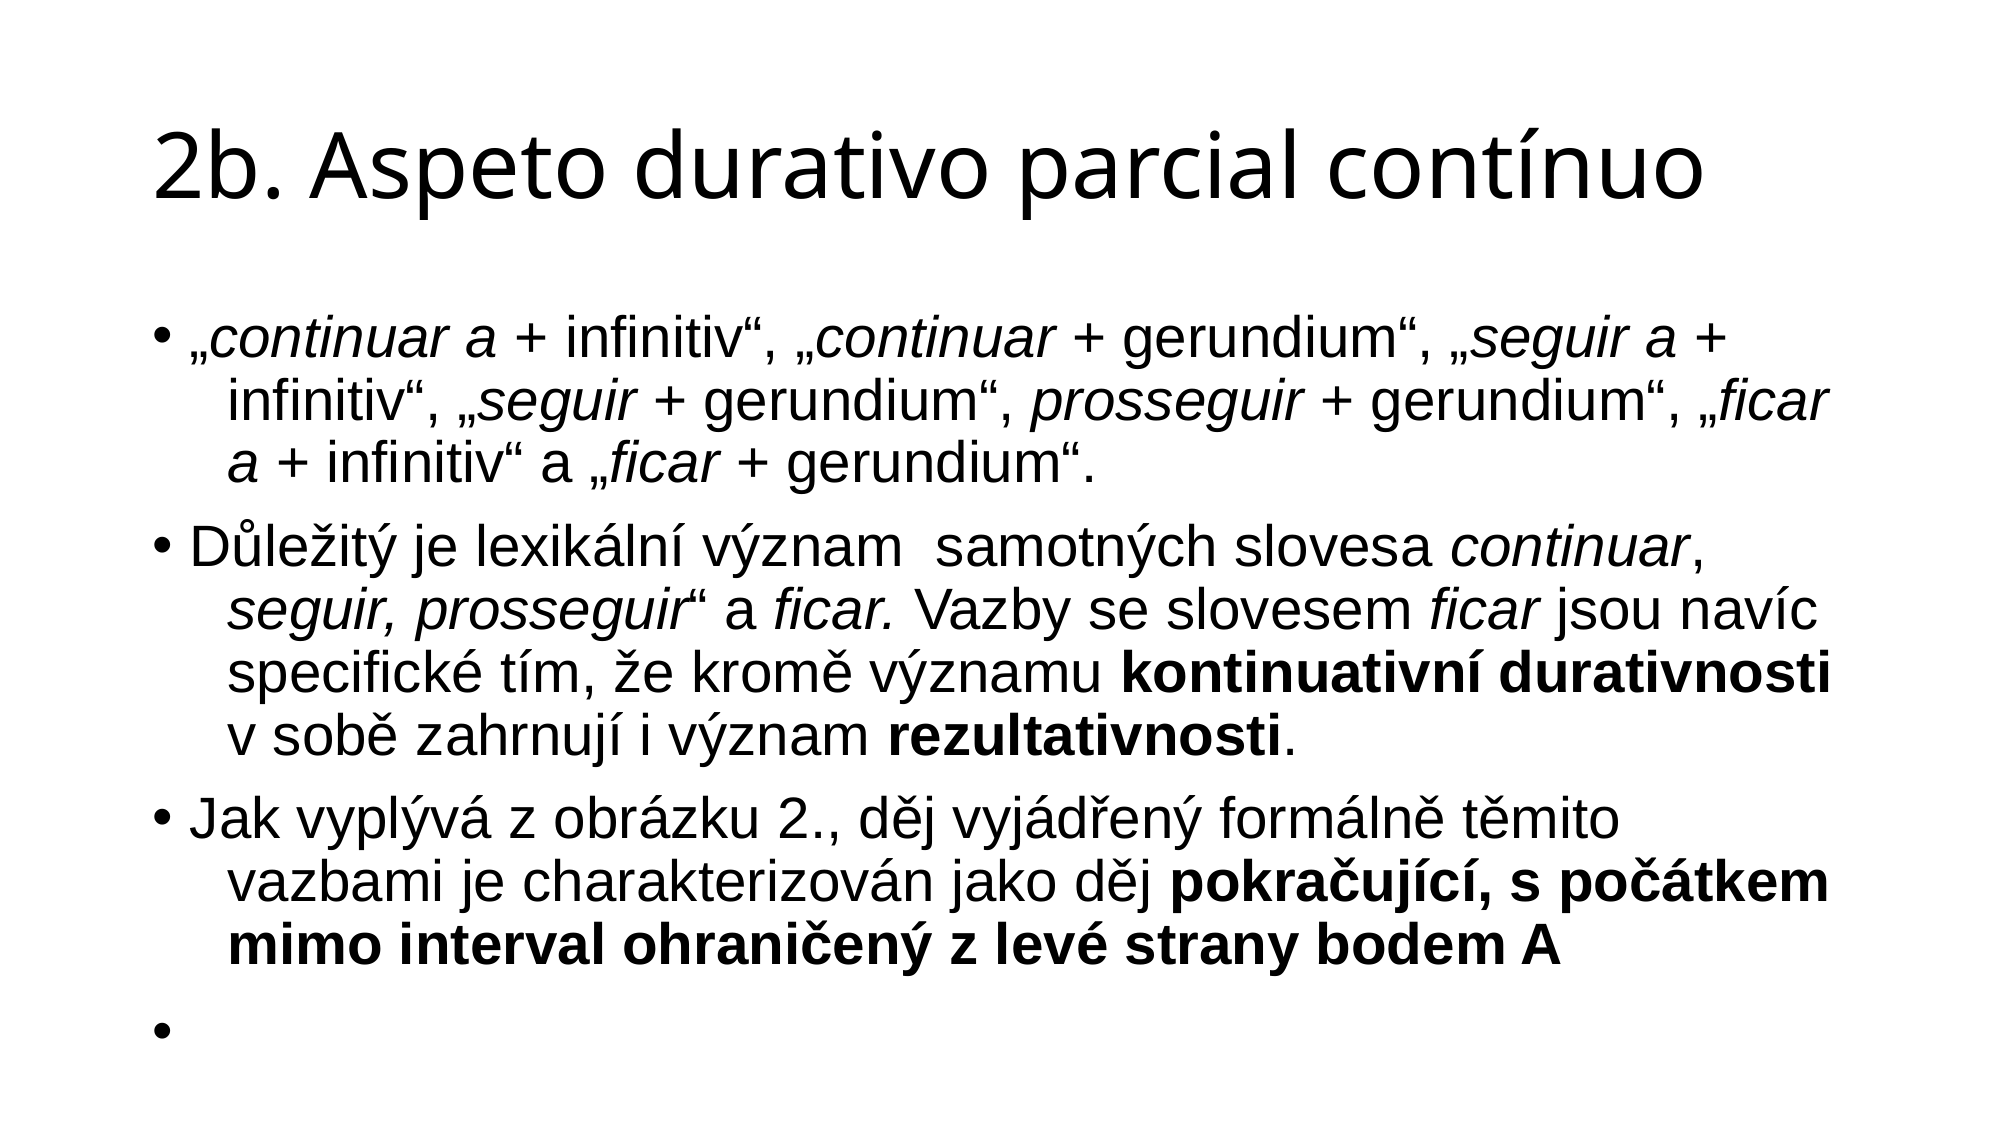

# 2b. Aspeto durativo parcial contínuo
„continuar a + infinitiv“, „continuar + gerundium“, „seguir a + infinitiv“, „seguir + gerundium“, prosseguir + gerundium“, „ficar a + infinitiv“ a „ficar + gerundium“.
Důležitý je lexikální význam samotných slovesa continuar, seguir, prosseguir“ a ficar. Vazby se slovesem ficar jsou navíc specifické tím, že kromě významu kontinuativní durativnosti v sobě zahrnují i význam rezultativnosti.
Jak vyplývá z obrázku 2., děj vyjádřený formálně těmito vazbami je charakterizován jako děj pokračující, s počátkem mimo interval ohraničený z levé strany bodem A